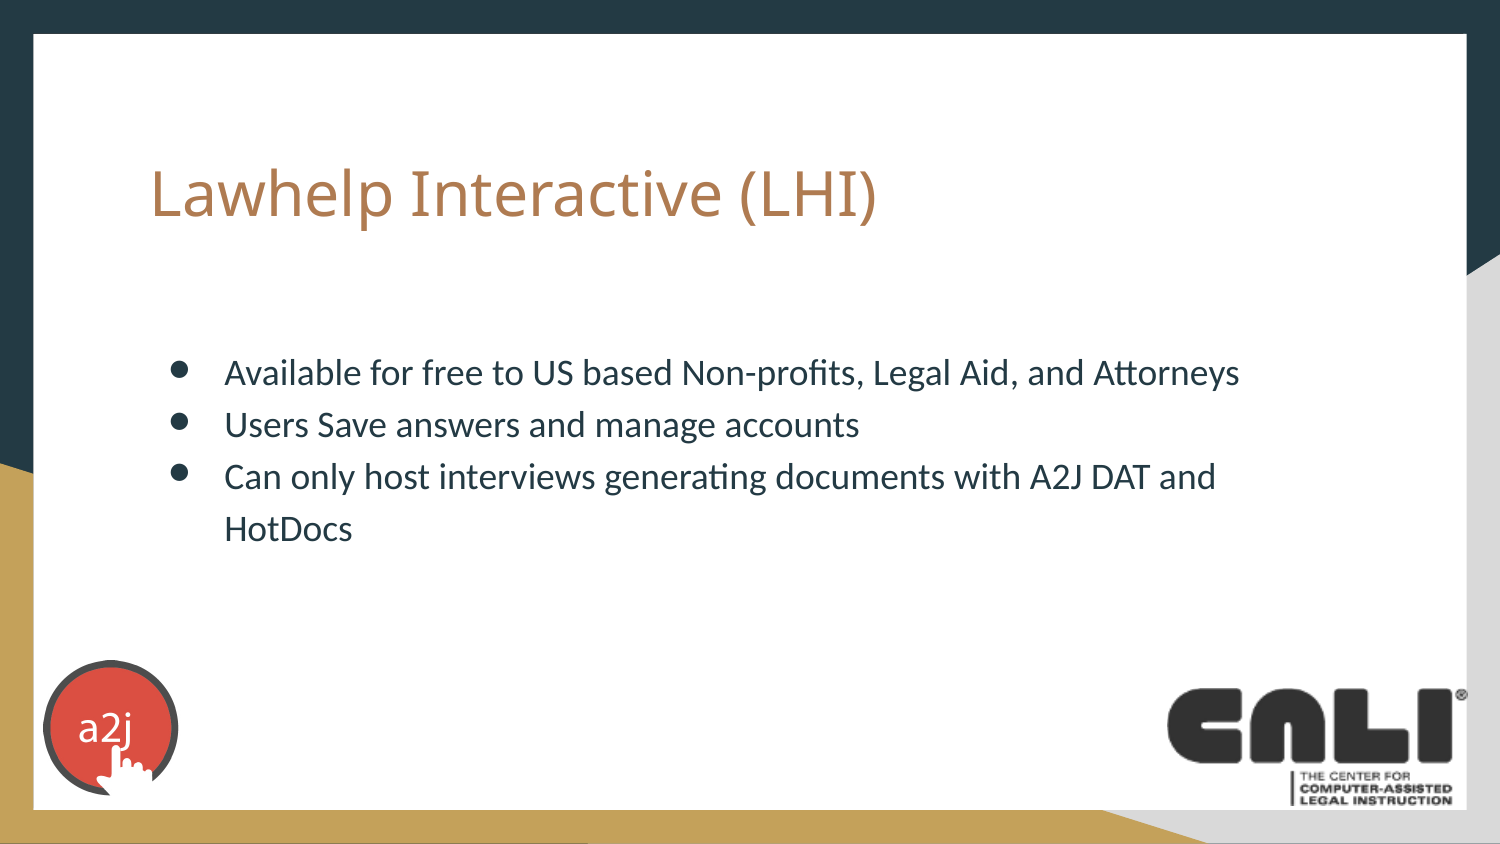

# Lawhelp Interactive (LHI)
Available for free to US based Non-profits, Legal Aid, and Attorneys
Users Save answers and manage accounts
Can only host interviews generating documents with A2J DAT and HotDocs